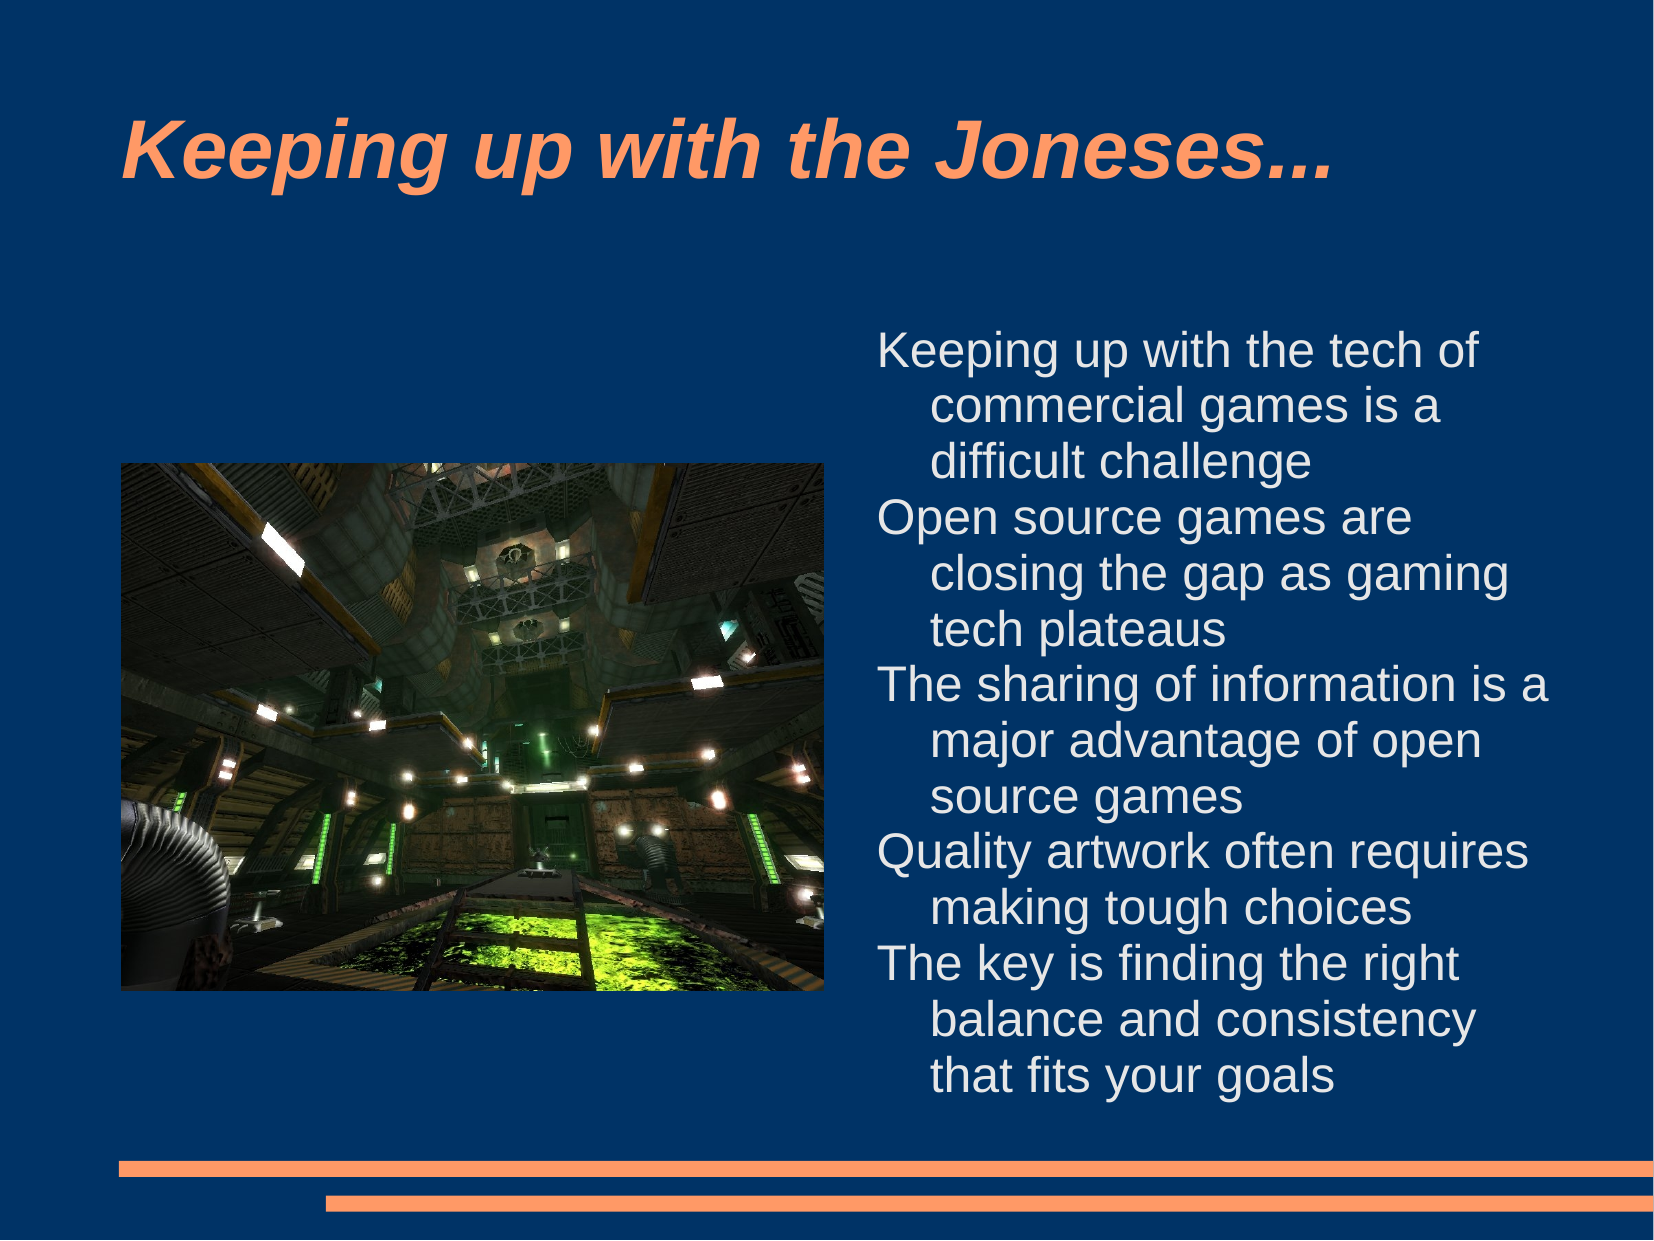

# Keeping up with the Joneses...
Keeping up with the tech of commercial games is a difficult challenge
Open source games are closing the gap as gaming tech plateaus
The sharing of information is a major advantage of open source games
Quality artwork often requires making tough choices
The key is finding the right balance and consistency that fits your goals